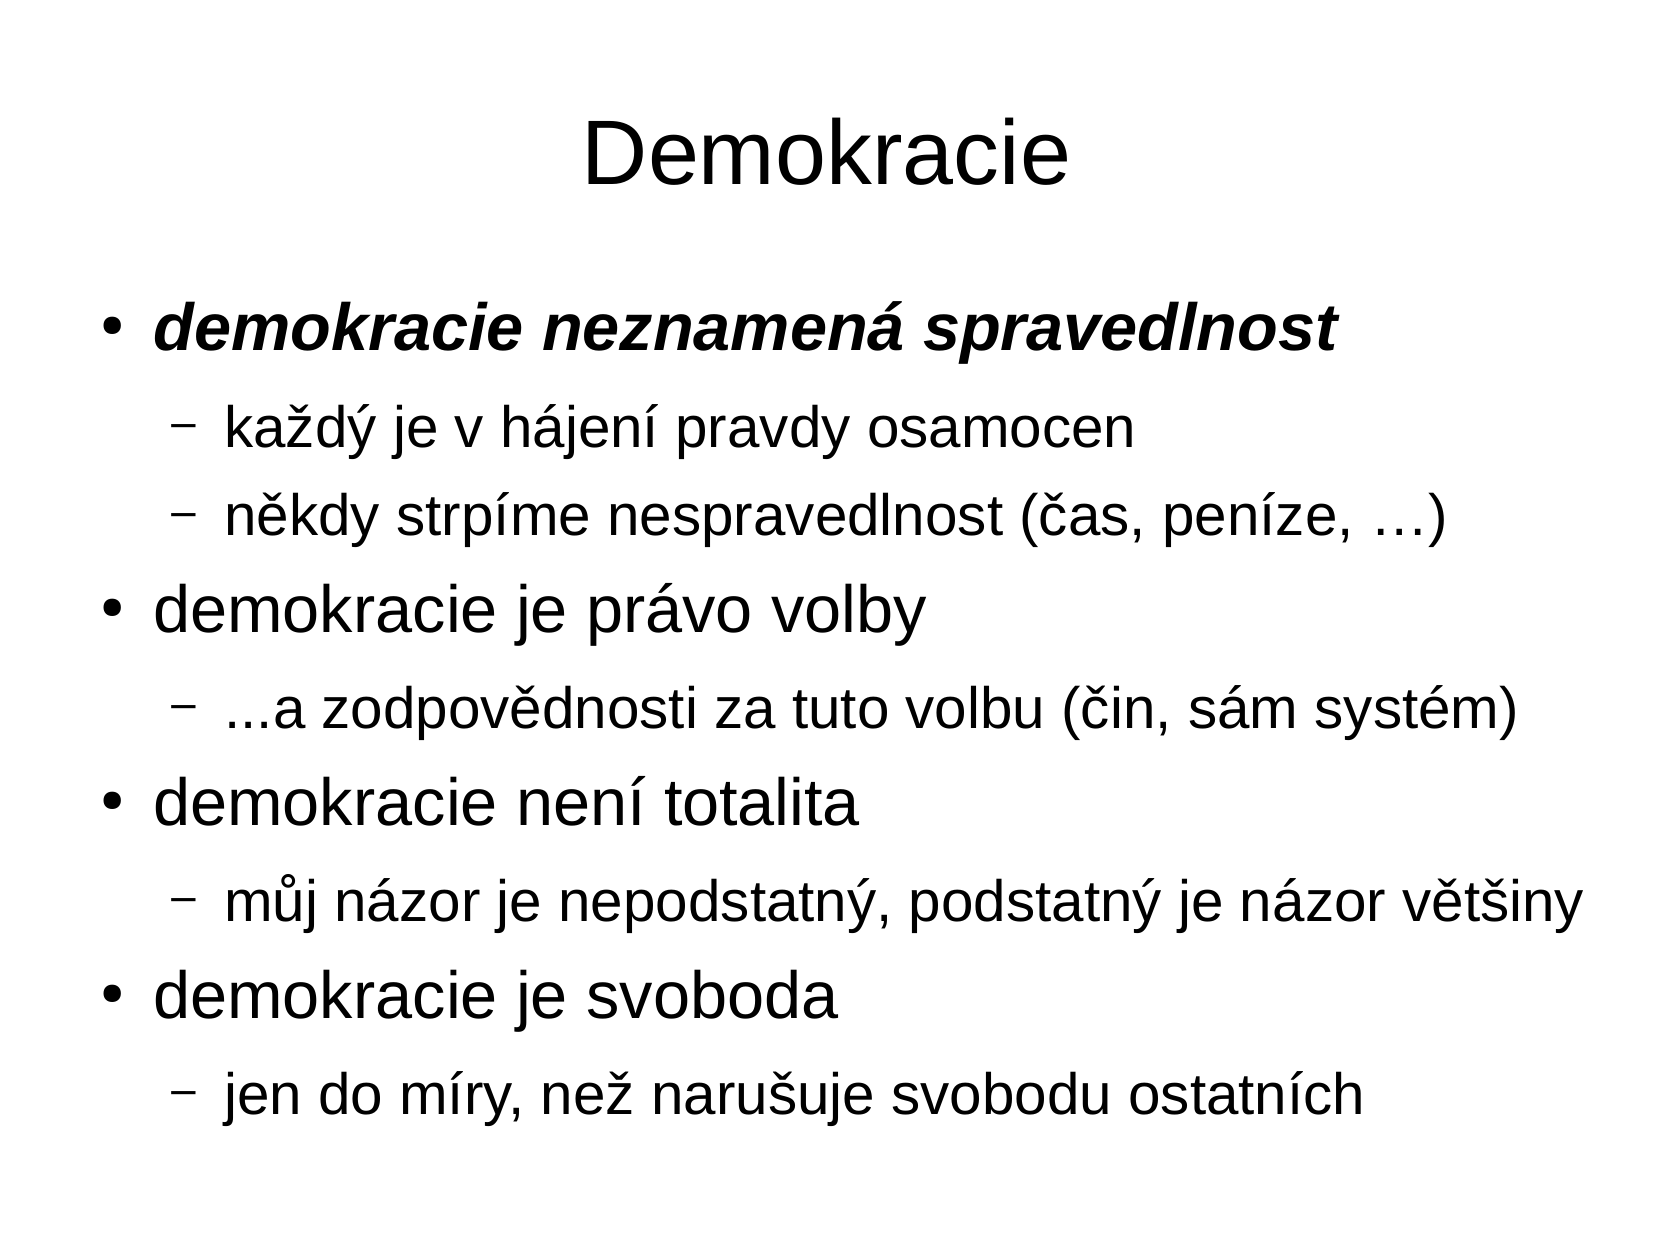

# Demokracie
demokracie neznamená spravedlnost
každý je v hájení pravdy osamocen
někdy strpíme nespravedlnost (čas, peníze, …)
demokracie je právo volby
...a zodpovědnosti za tuto volbu (čin, sám systém)
demokracie není totalita
můj názor je nepodstatný, podstatný je názor většiny
demokracie je svoboda
jen do míry, než narušuje svobodu ostatních